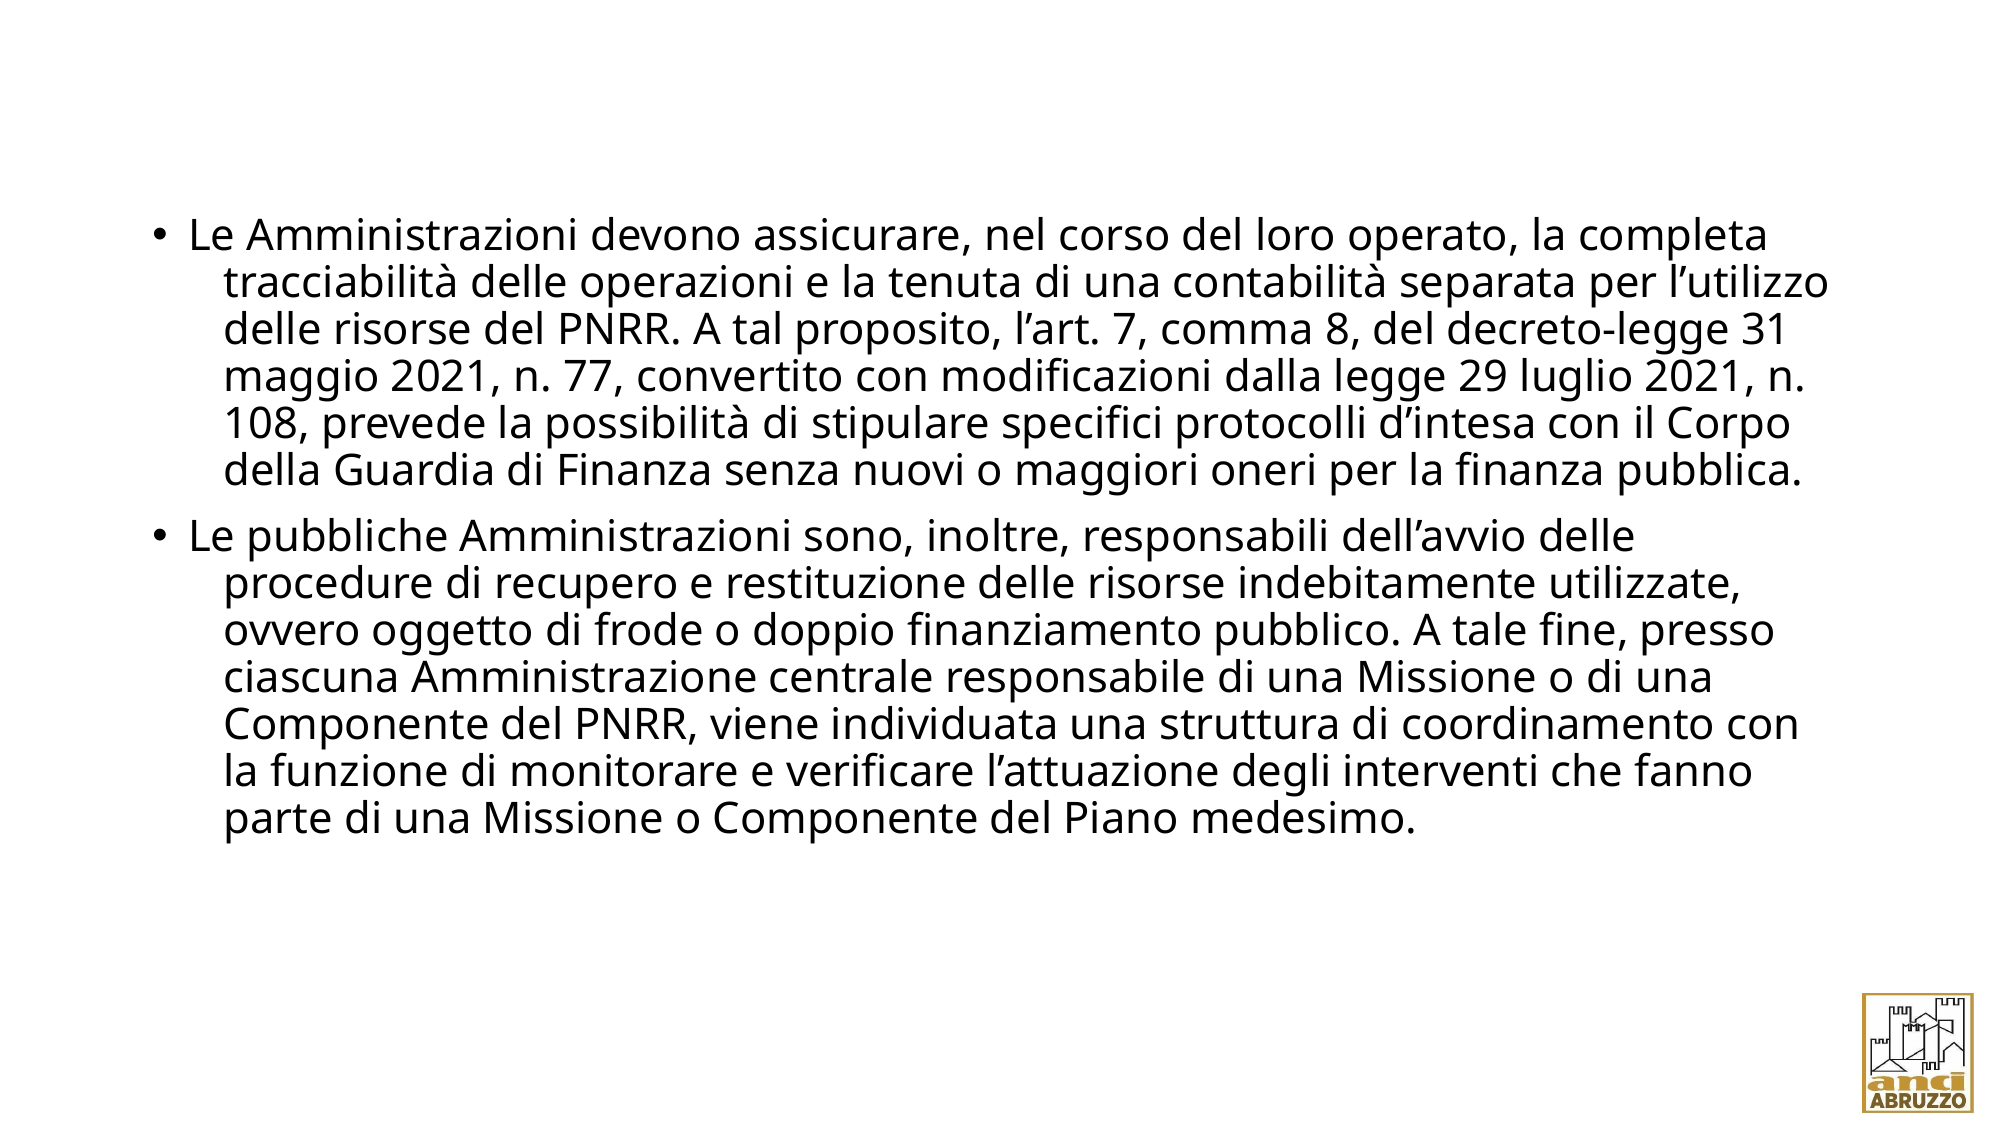

# Le Amministrazioni devono assicurare, nel corso del loro operato, la completa tracciabilità delle operazioni e la tenuta di una contabilità separata per l’utilizzo delle risorse del PNRR. A tal proposito, l’art. 7, comma 8, del decreto-legge 31 maggio 2021, n. 77, convertito con modificazioni dalla legge 29 luglio 2021, n. 108, prevede la possibilità di stipulare specifici protocolli d’intesa con il Corpo della Guardia di Finanza senza nuovi o maggiori oneri per la finanza pubblica.
Le pubbliche Amministrazioni sono, inoltre, responsabili dell’avvio delle procedure di recupero e restituzione delle risorse indebitamente utilizzate, ovvero oggetto di frode o doppio finanziamento pubblico. A tale fine, presso ciascuna Amministrazione centrale responsabile di una Missione o di una Componente del PNRR, viene individuata una struttura di coordinamento con la funzione di monitorare e verificare l’attuazione degli interventi che fanno parte di una Missione o Componente del Piano medesimo.